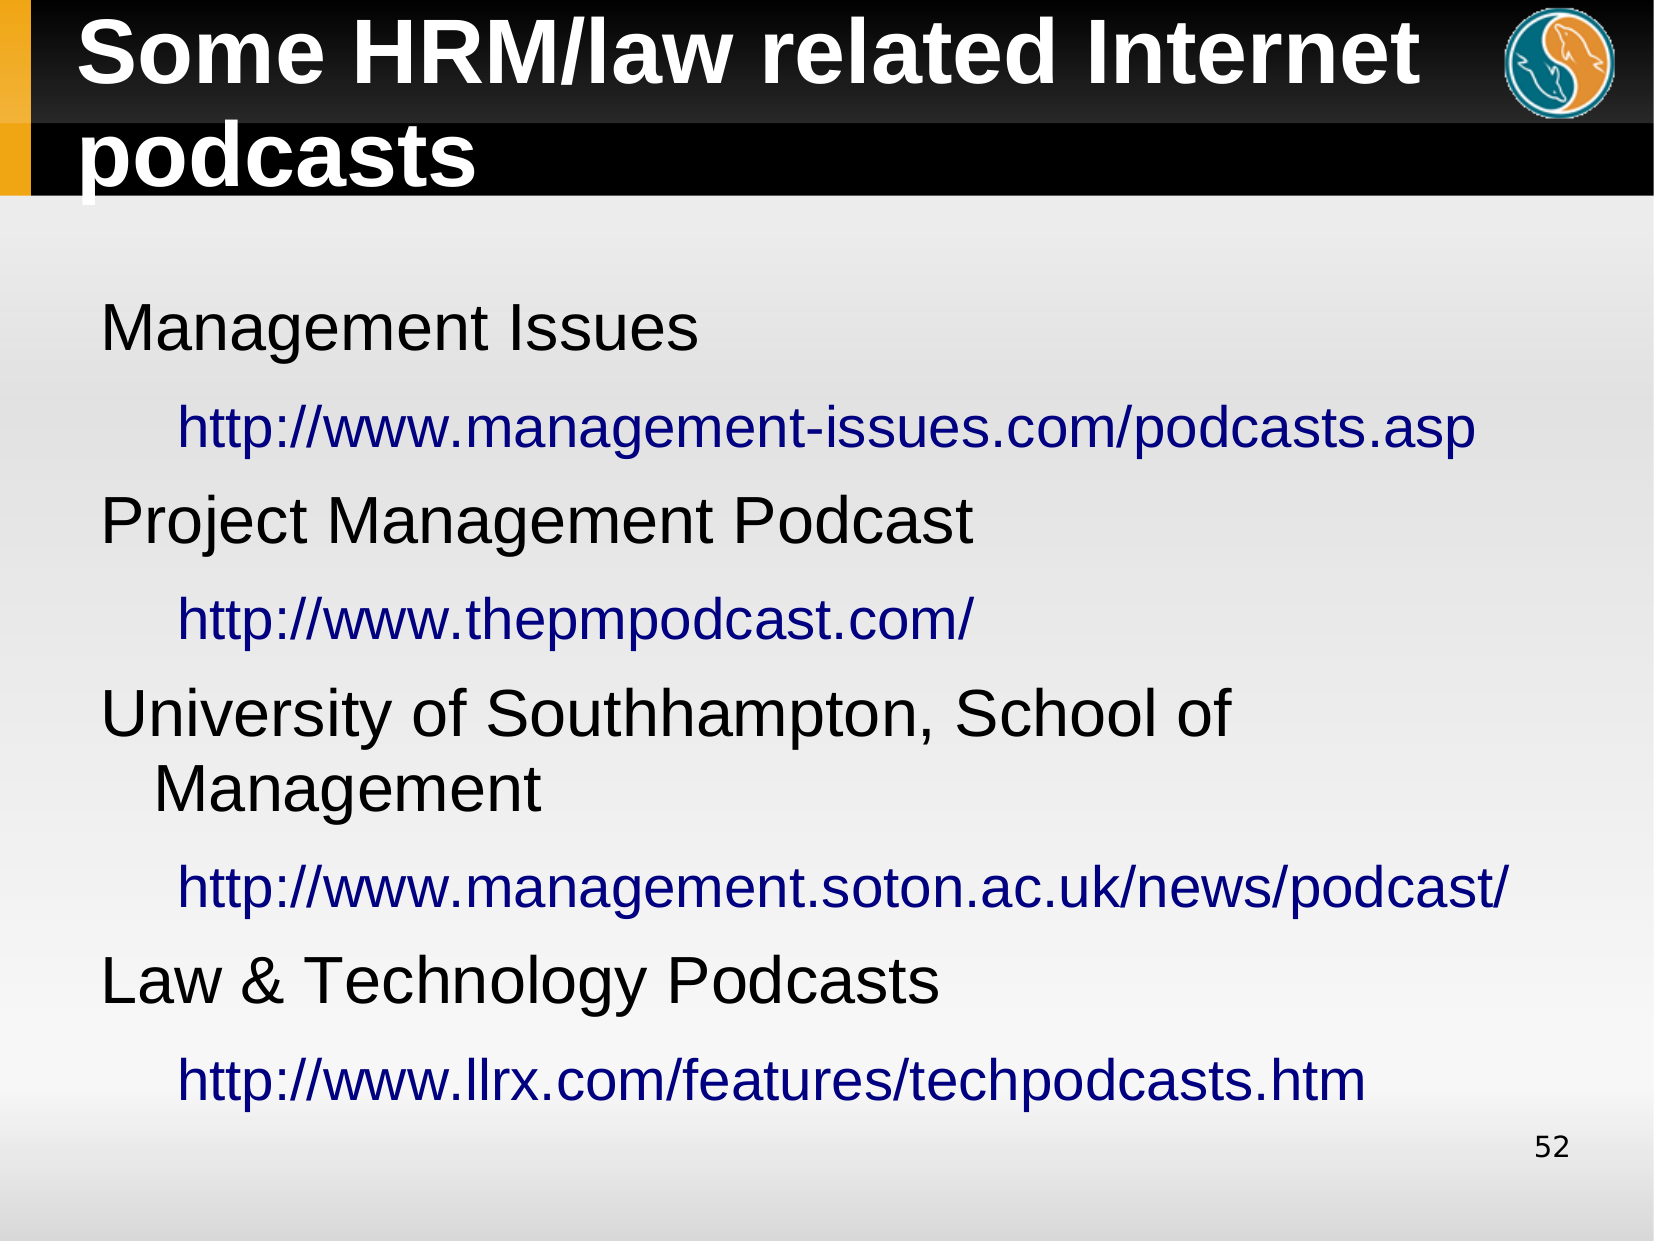

# Some HRM/law related Internet podcasts
Management Issues
http://www.management-issues.com/podcasts.asp
Project Management Podcast
http://www.thepmpodcast.com/
University of Southhampton, School of Management
http://www.management.soton.ac.uk/news/podcast/
Law & Technology Podcasts
http://www.llrx.com/features/techpodcasts.htm
52